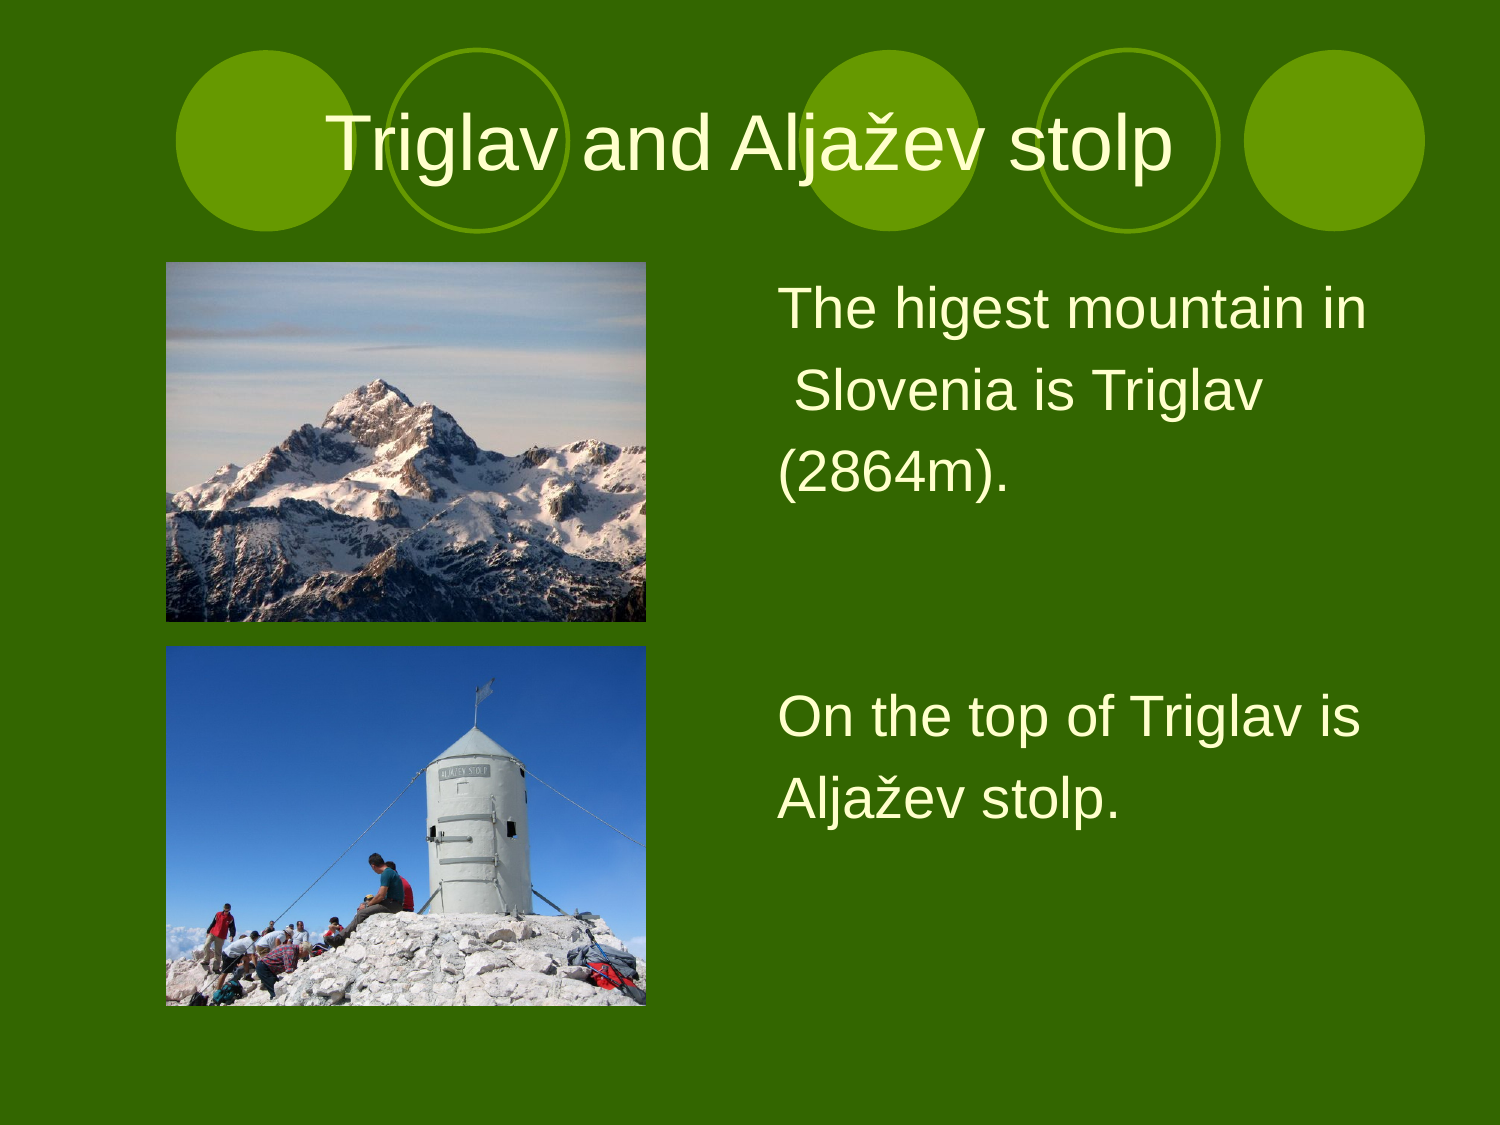

# Triglav and Aljažev stolp
The higest mountain in
 Slovenia is Triglav
(2864m).
On the top of Triglav is
Aljažev stolp.